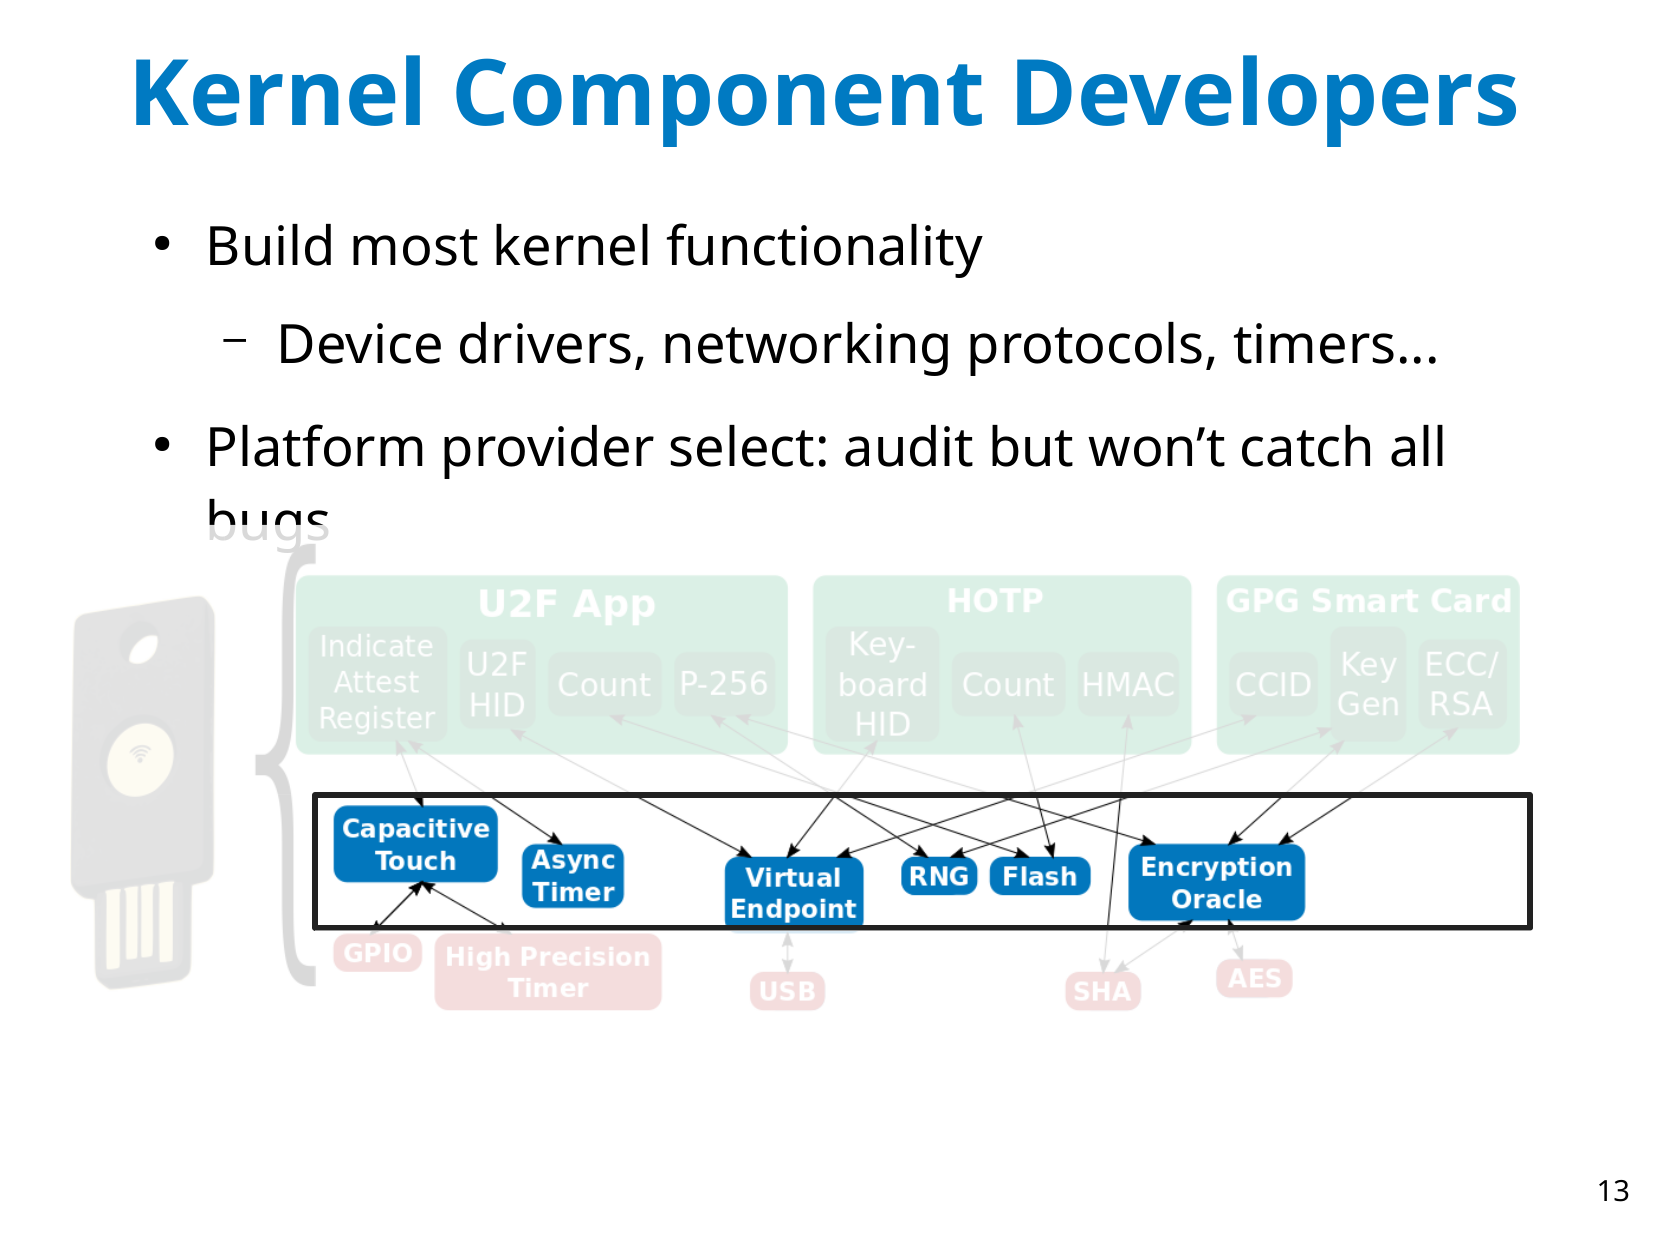

Kernel Component Developers
# Build most kernel functionality
Device drivers, networking protocols, timers...
Platform provider select: audit but won’t catch all bugs
13